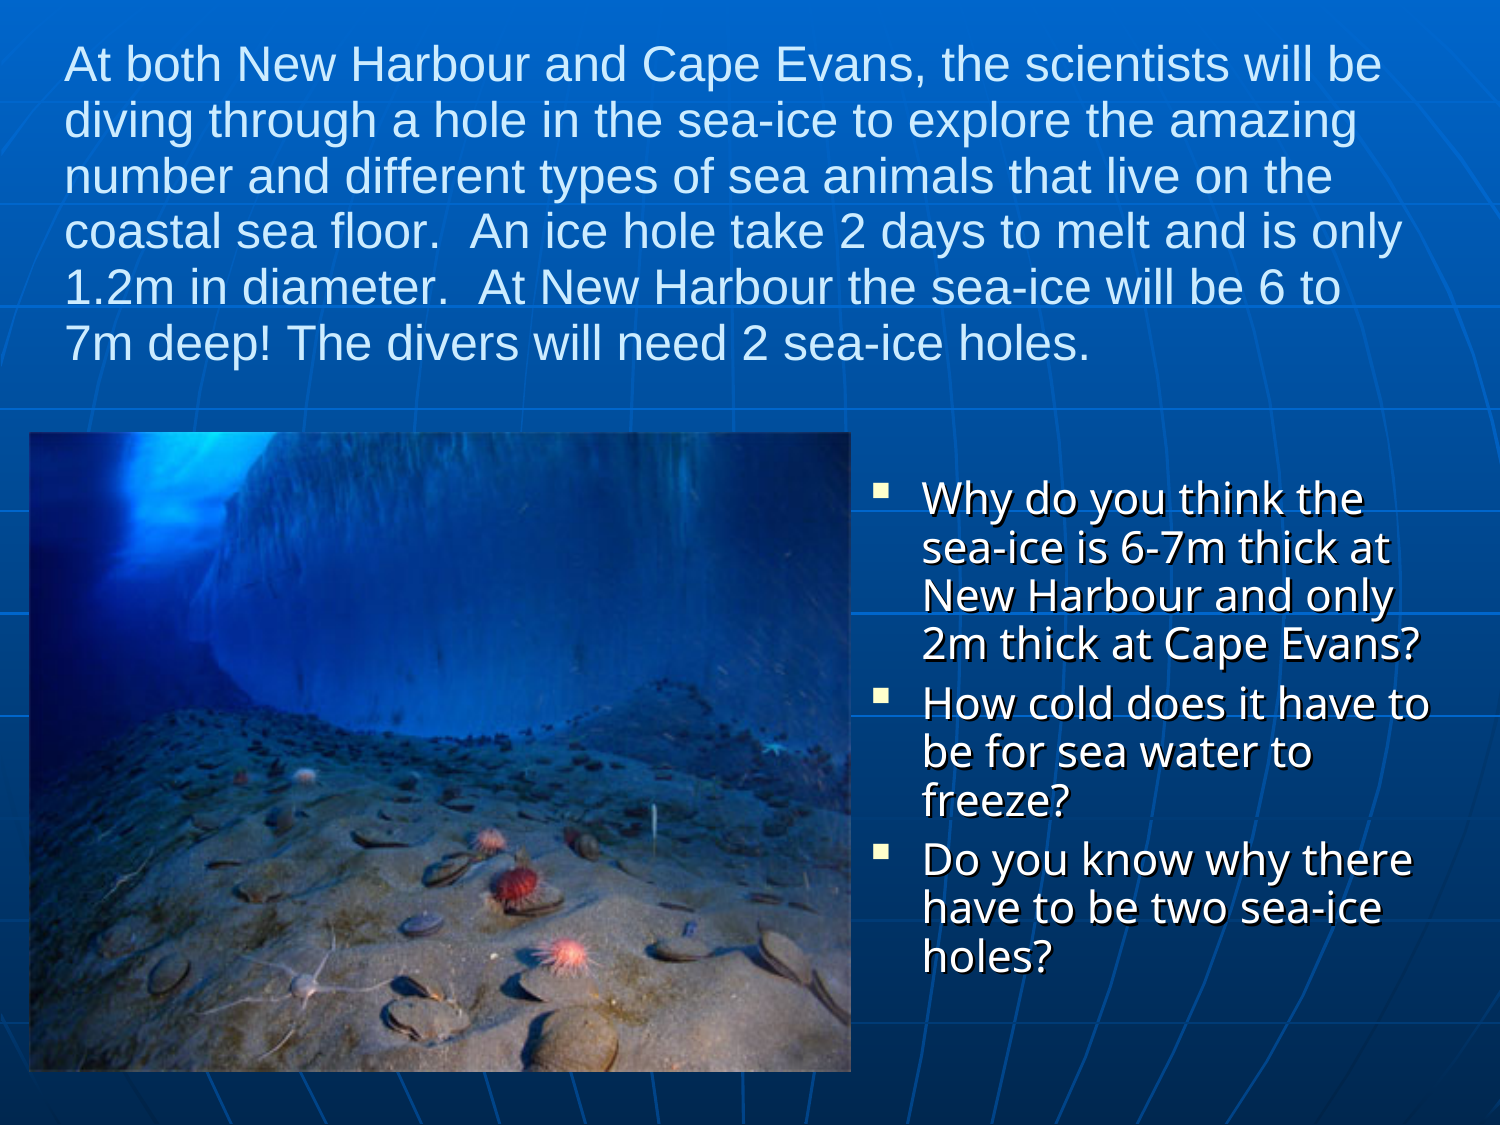

# At both New Harbour and Cape Evans, the scientists will be diving through a hole in the sea-ice to explore the amazing number and different types of sea animals that live on the coastal sea floor. An ice hole take 2 days to melt and is only 1.2m in diameter. At New Harbour the sea-ice will be 6 to 7m deep! The divers will need 2 sea-ice holes.
Why do you think the sea-ice is 6-7m thick at New Harbour and only 2m thick at Cape Evans?
How cold does it have to be for sea water to freeze?
Do you know why there have to be two sea-ice holes?